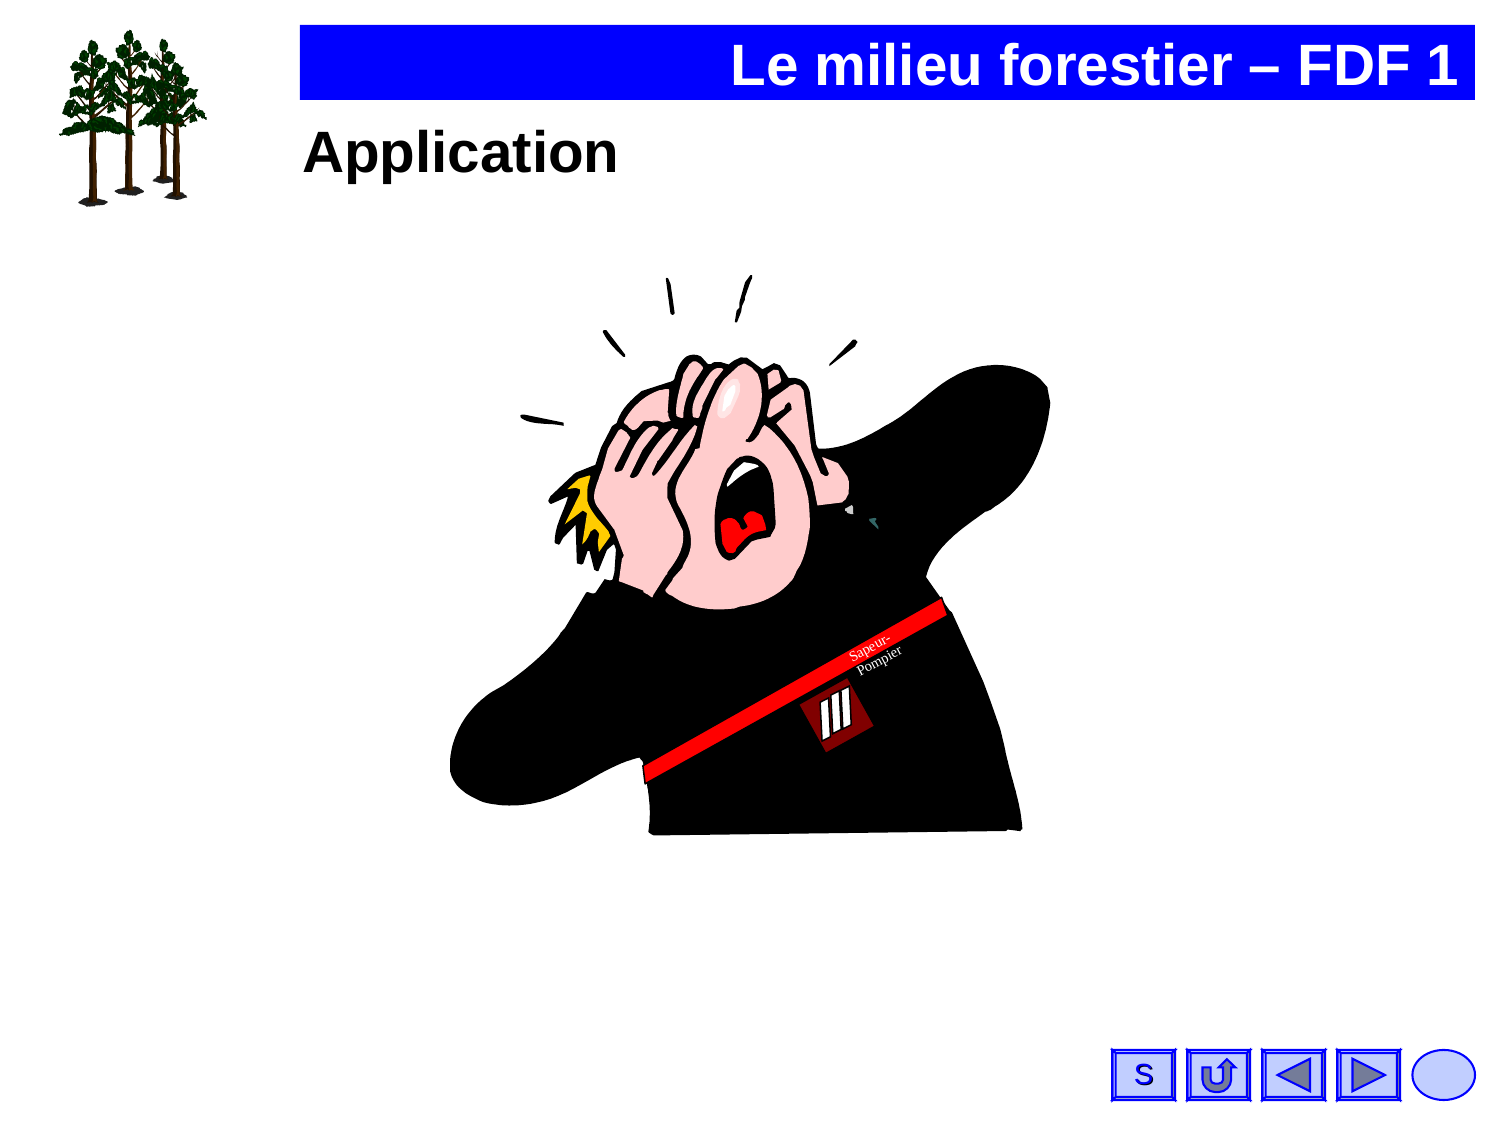

Le milieu forestier – FDF 1
Application
Sapeur-Pompier